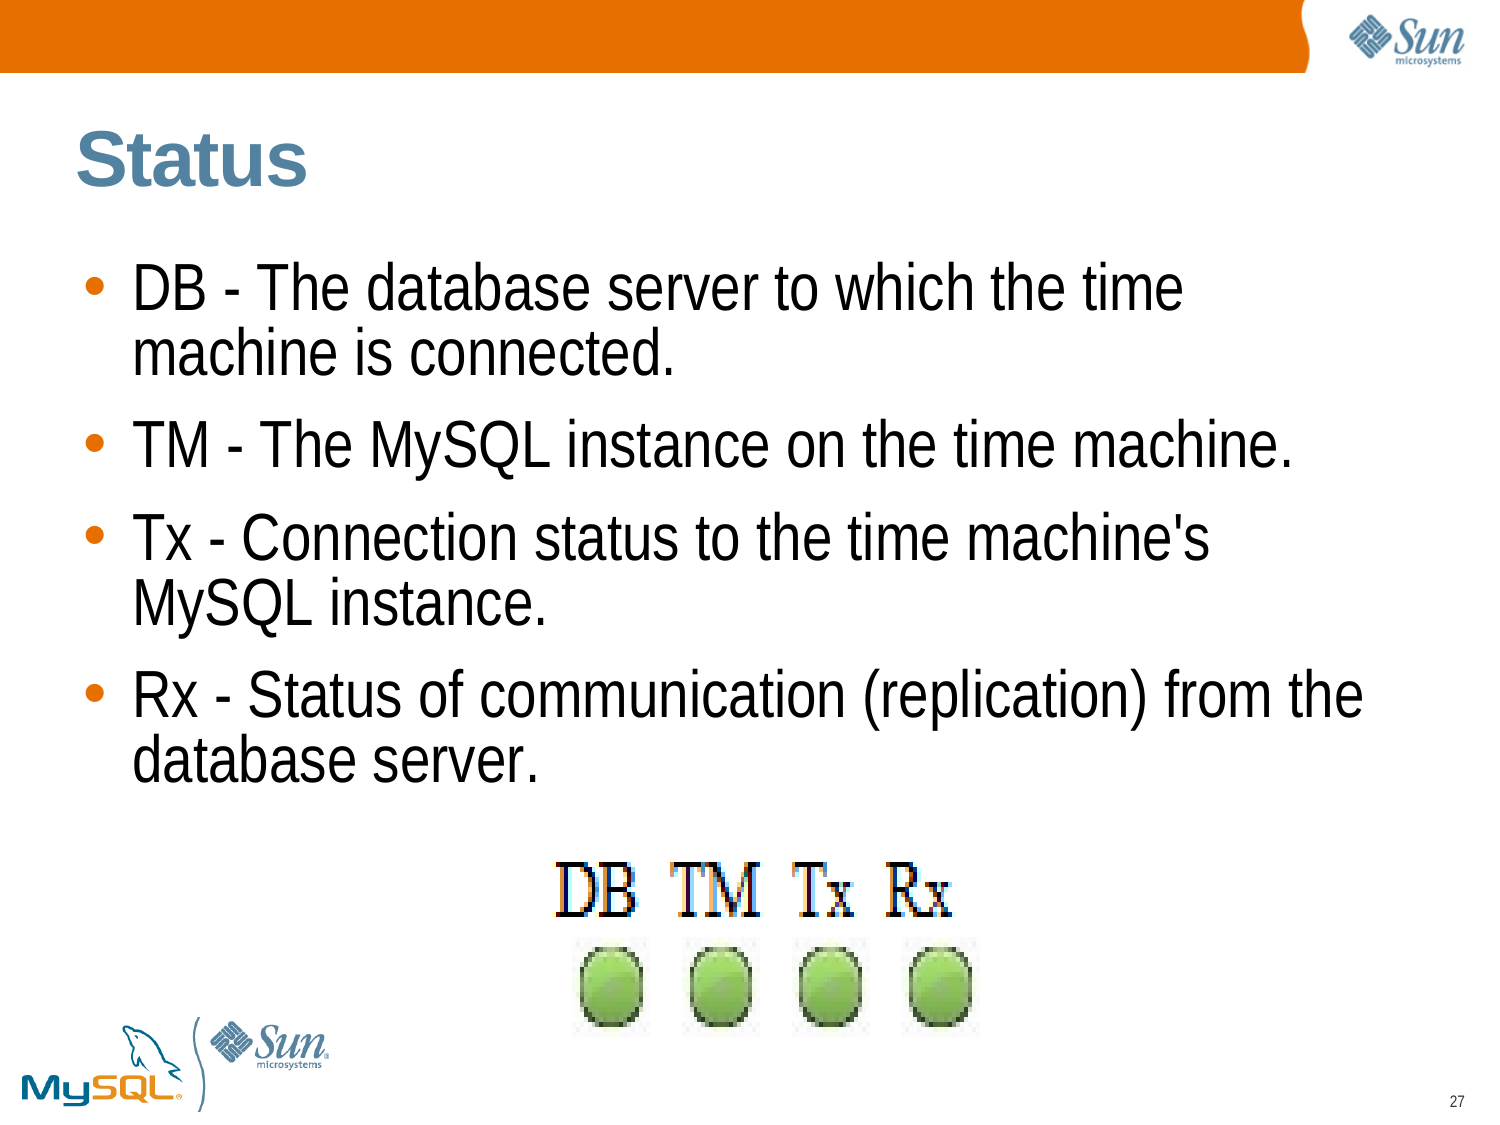

# Status
DB - The database server to which the time machine is connected.
TM - The MySQL instance on the time machine.
Tx - Connection status to the time machine's MySQL instance.
Rx - Status of communication (replication) from the database server.